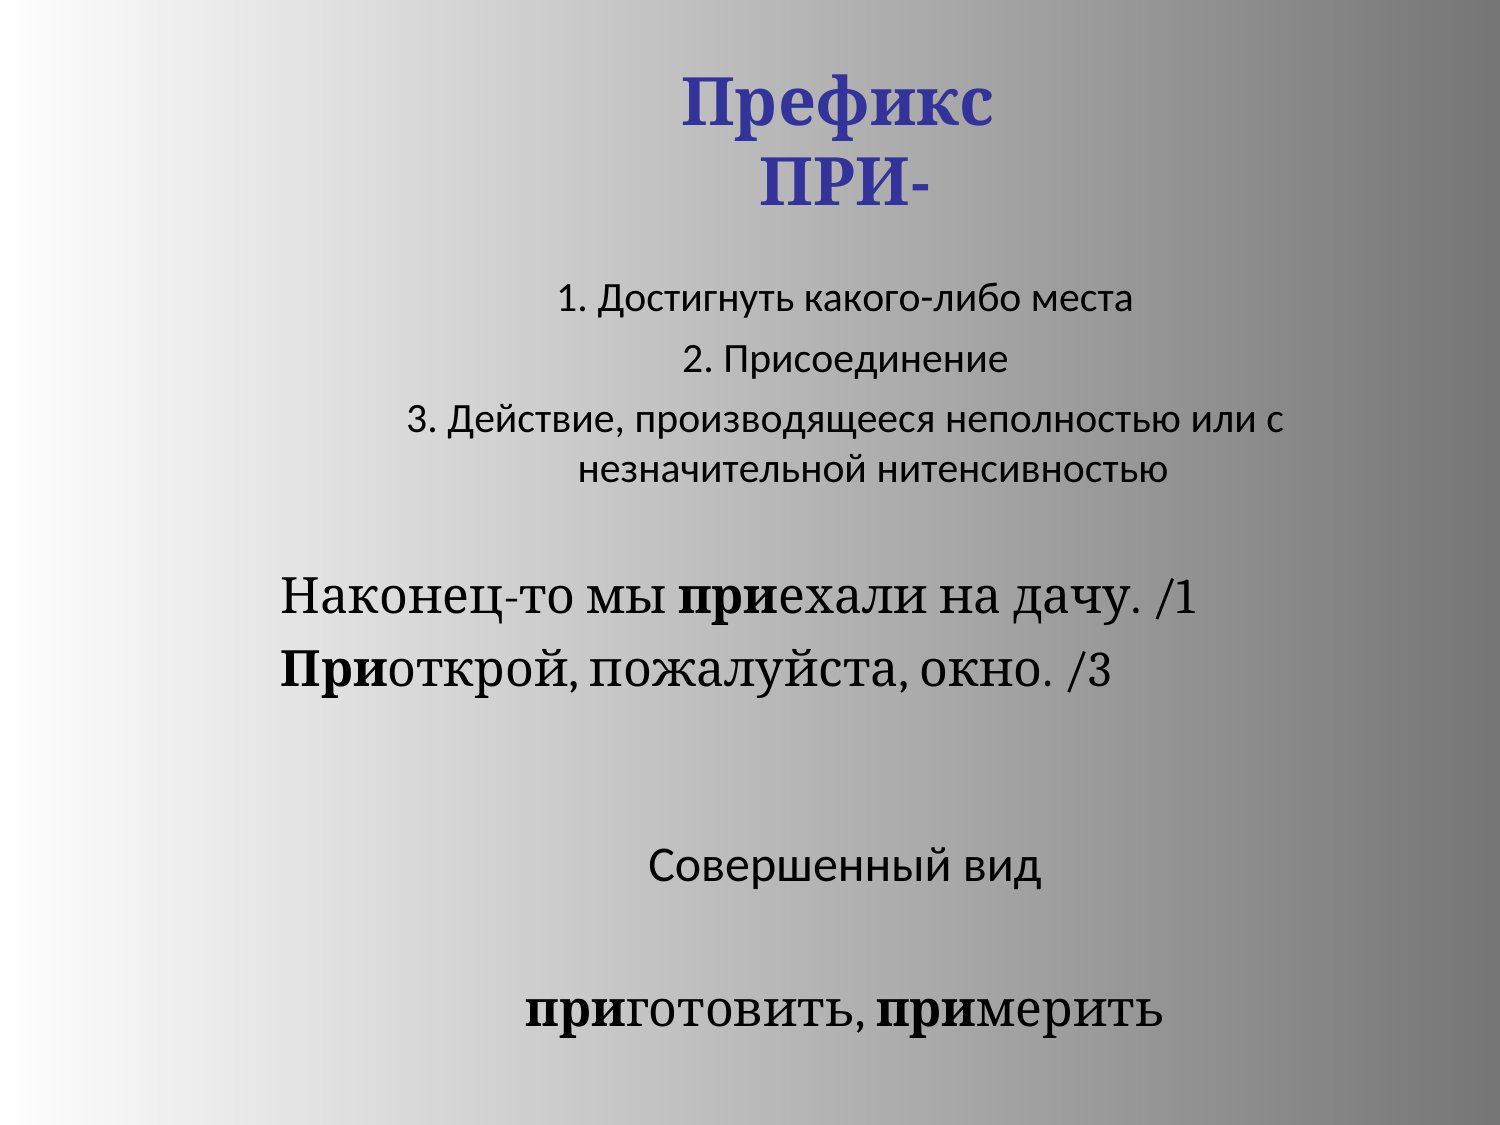

# Префикс ПРИ-
1. Достигнуть какого-либо места
2. Присоединение
3. Действие, производящееся неполностью или с незначительной нитенсивностью
Наконец-то мы приехали на дачу. /1
Приоткрой, пожалуйста, окно. /3
Совершенный вид
приготовить, примерить